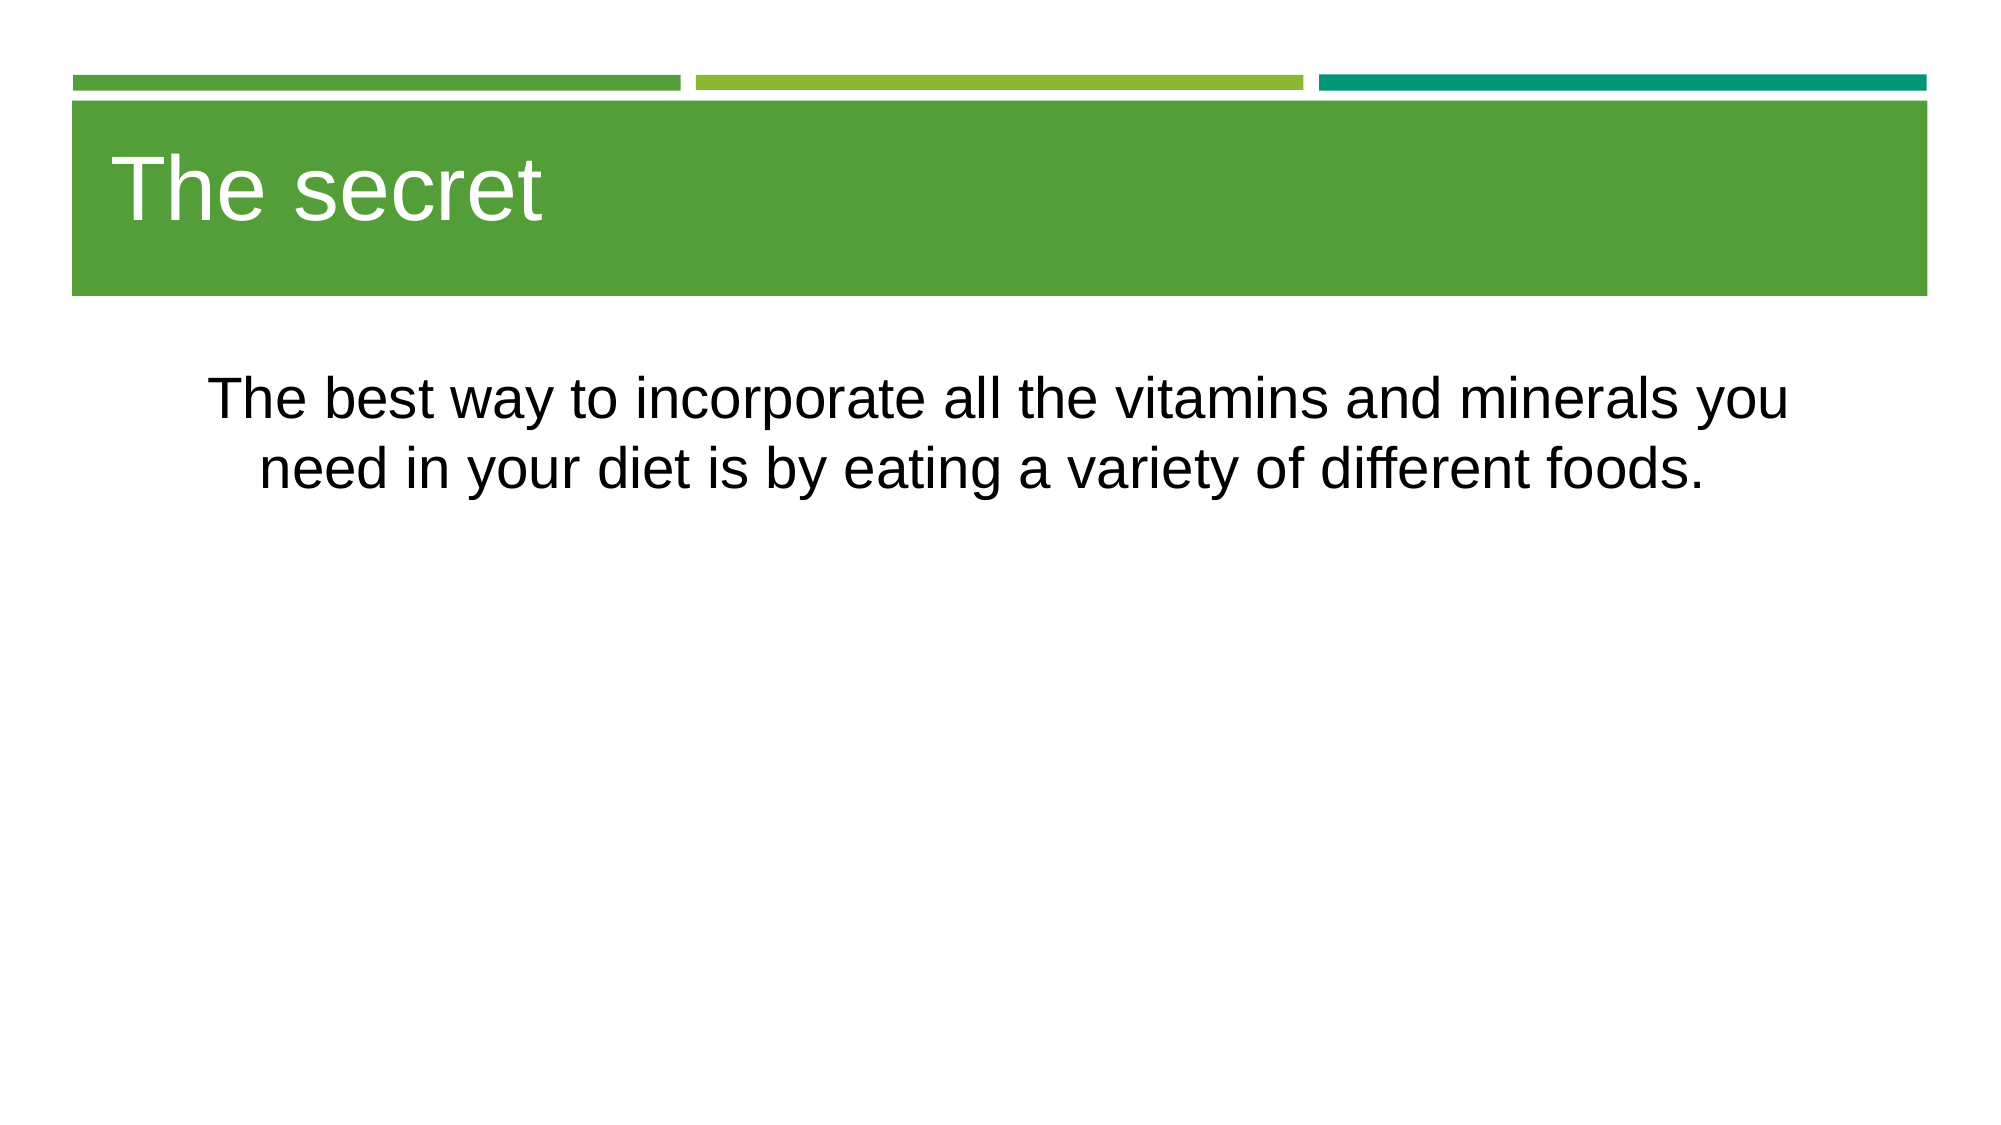

# The secret
The best way to incorporate all the vitamins and minerals you need in your diet is by eating a variety of different foods.